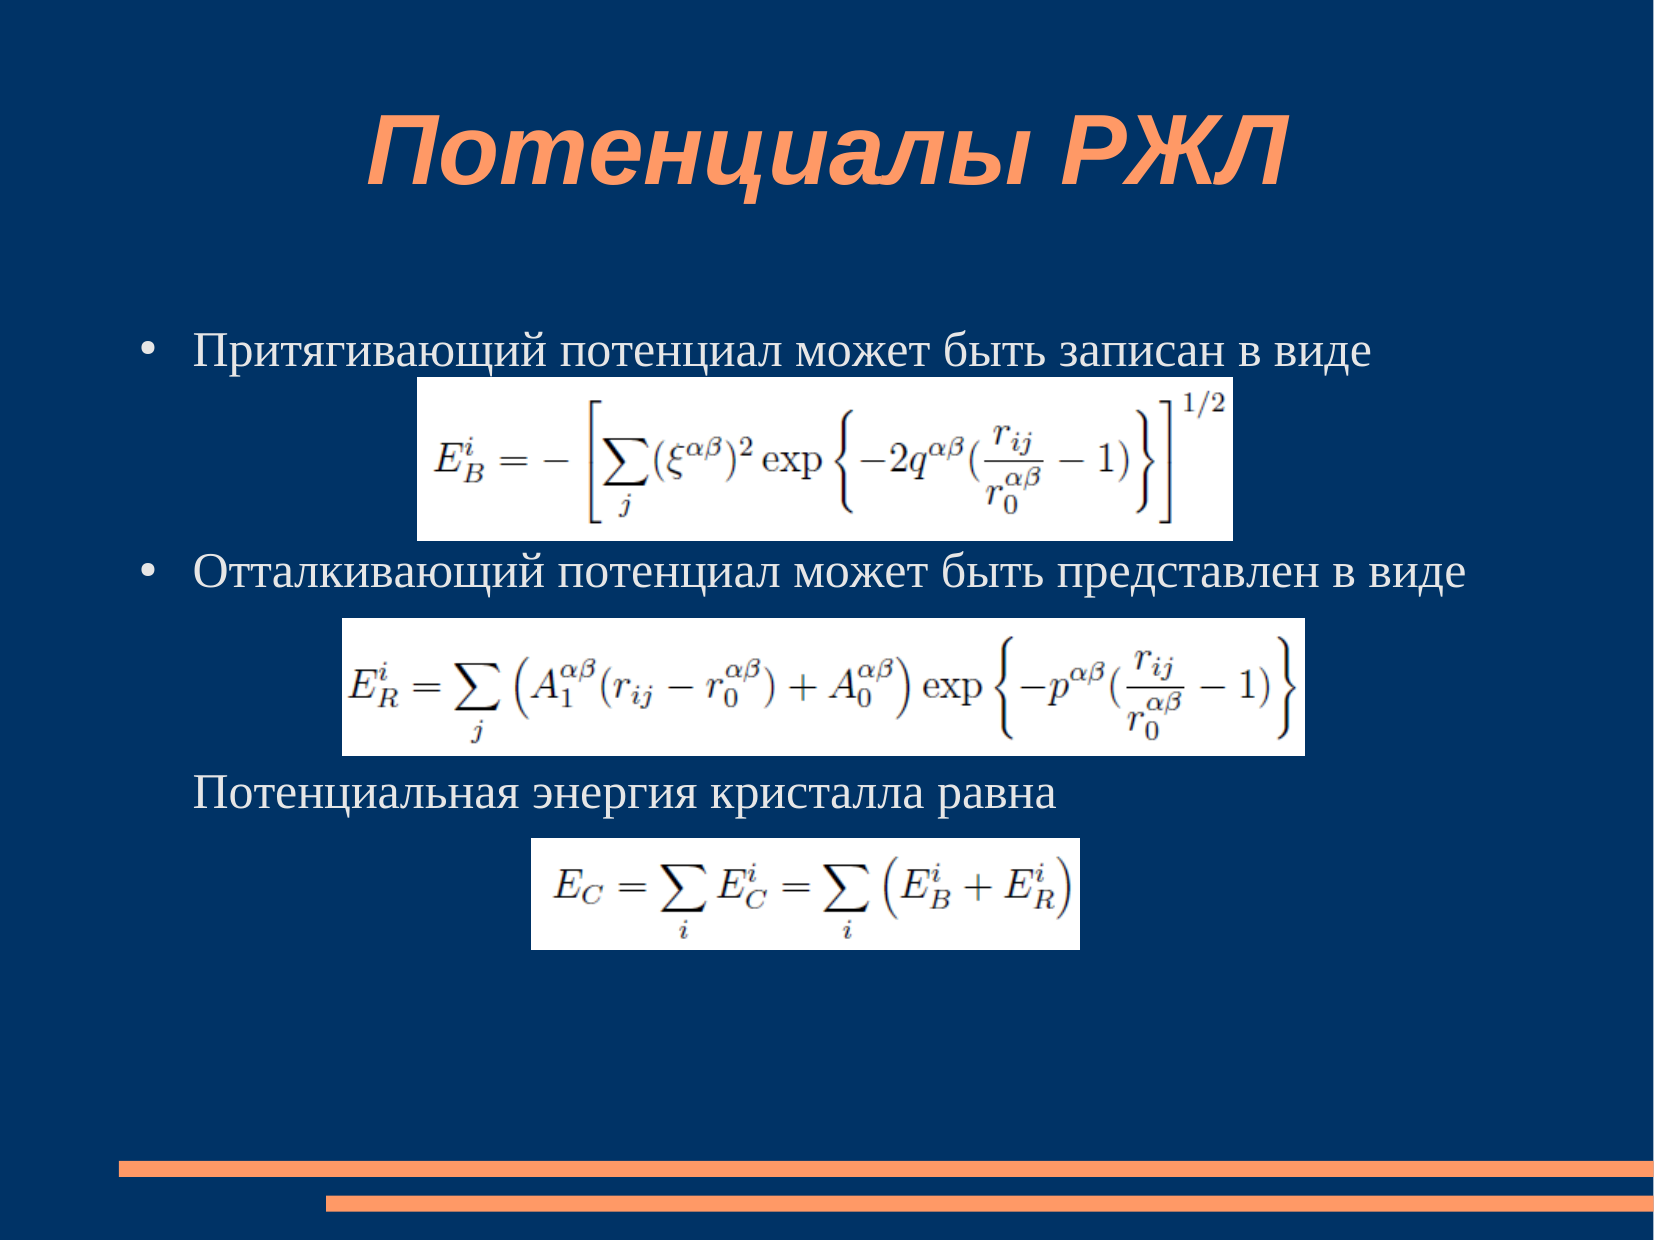

# Потенциалы РЖЛ
Притягивающий потенциал может быть записан в виде
Отталкивающий потенциал может быть представлен в виде
Потенциальная энергия кристалла равна